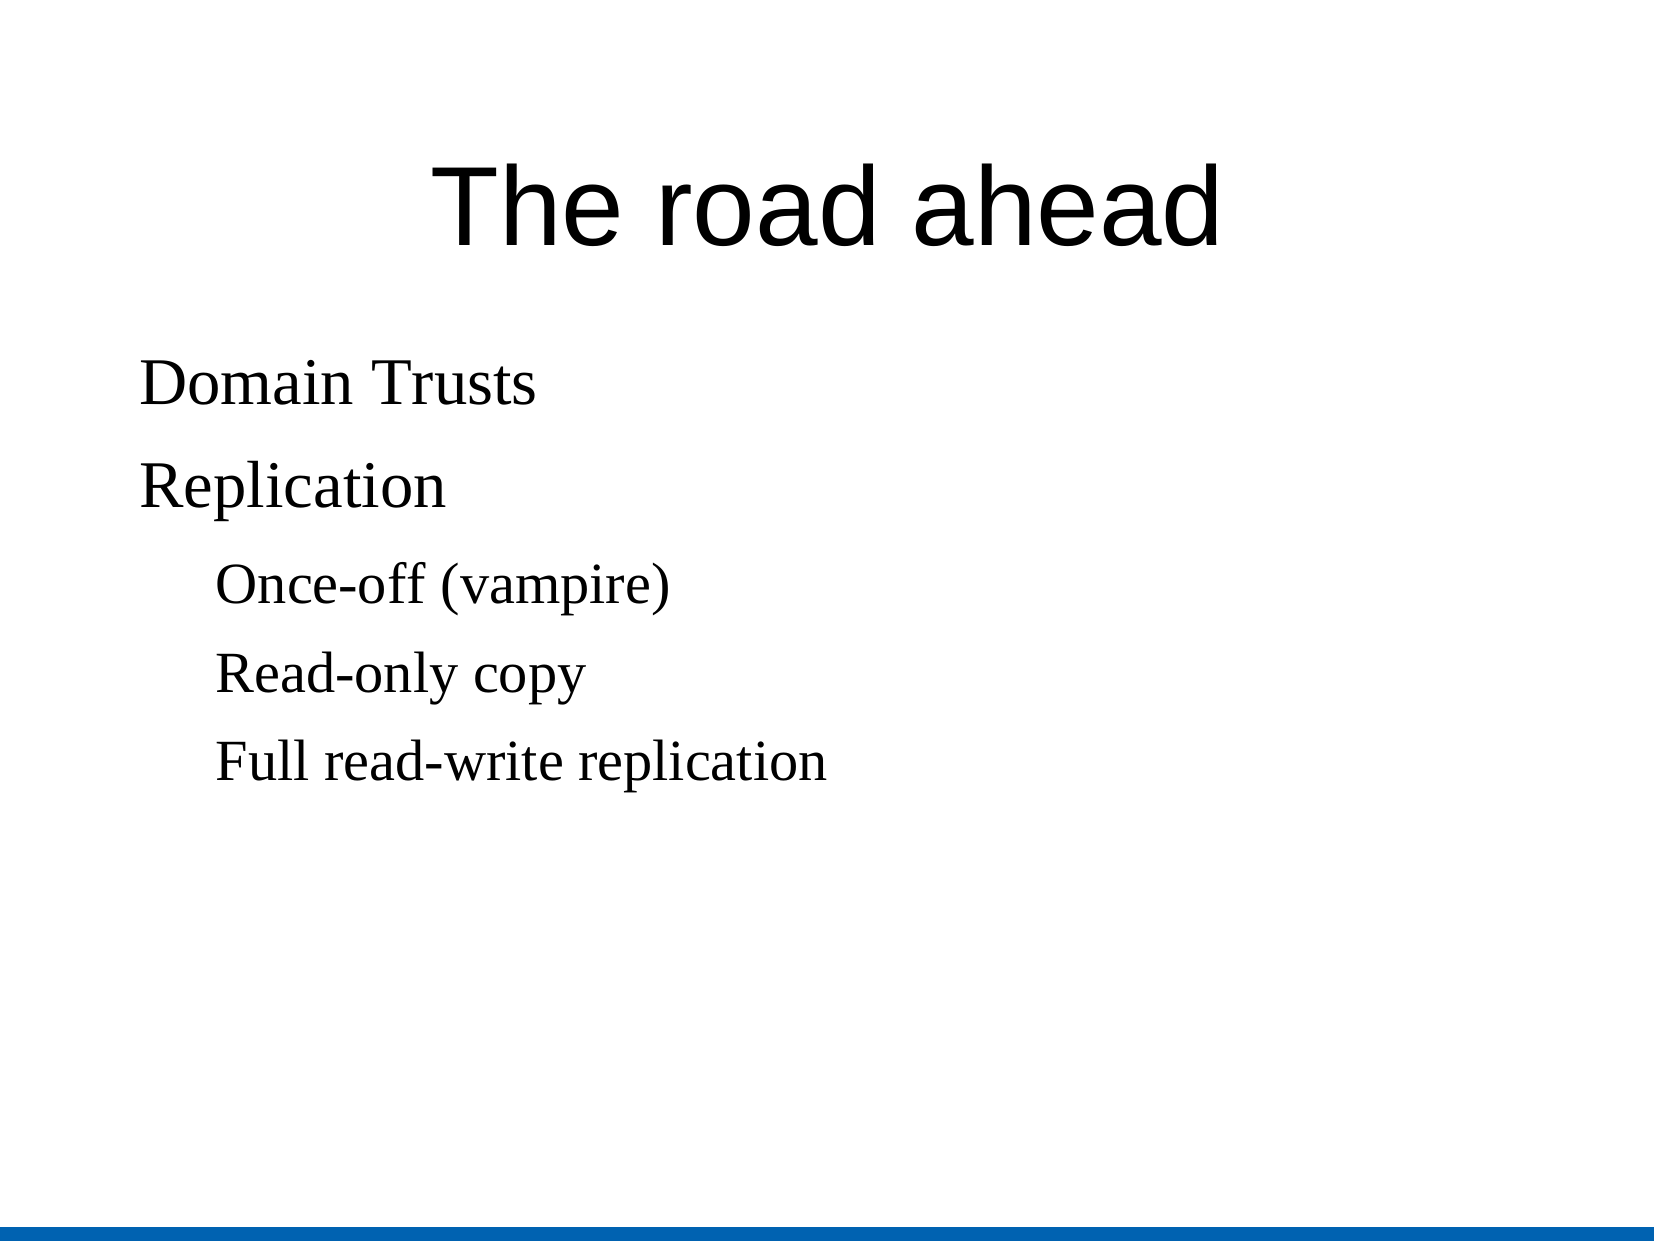

# The road ahead
Domain Trusts
Replication
Once-off (vampire)
Read-only copy
Full read-write replication